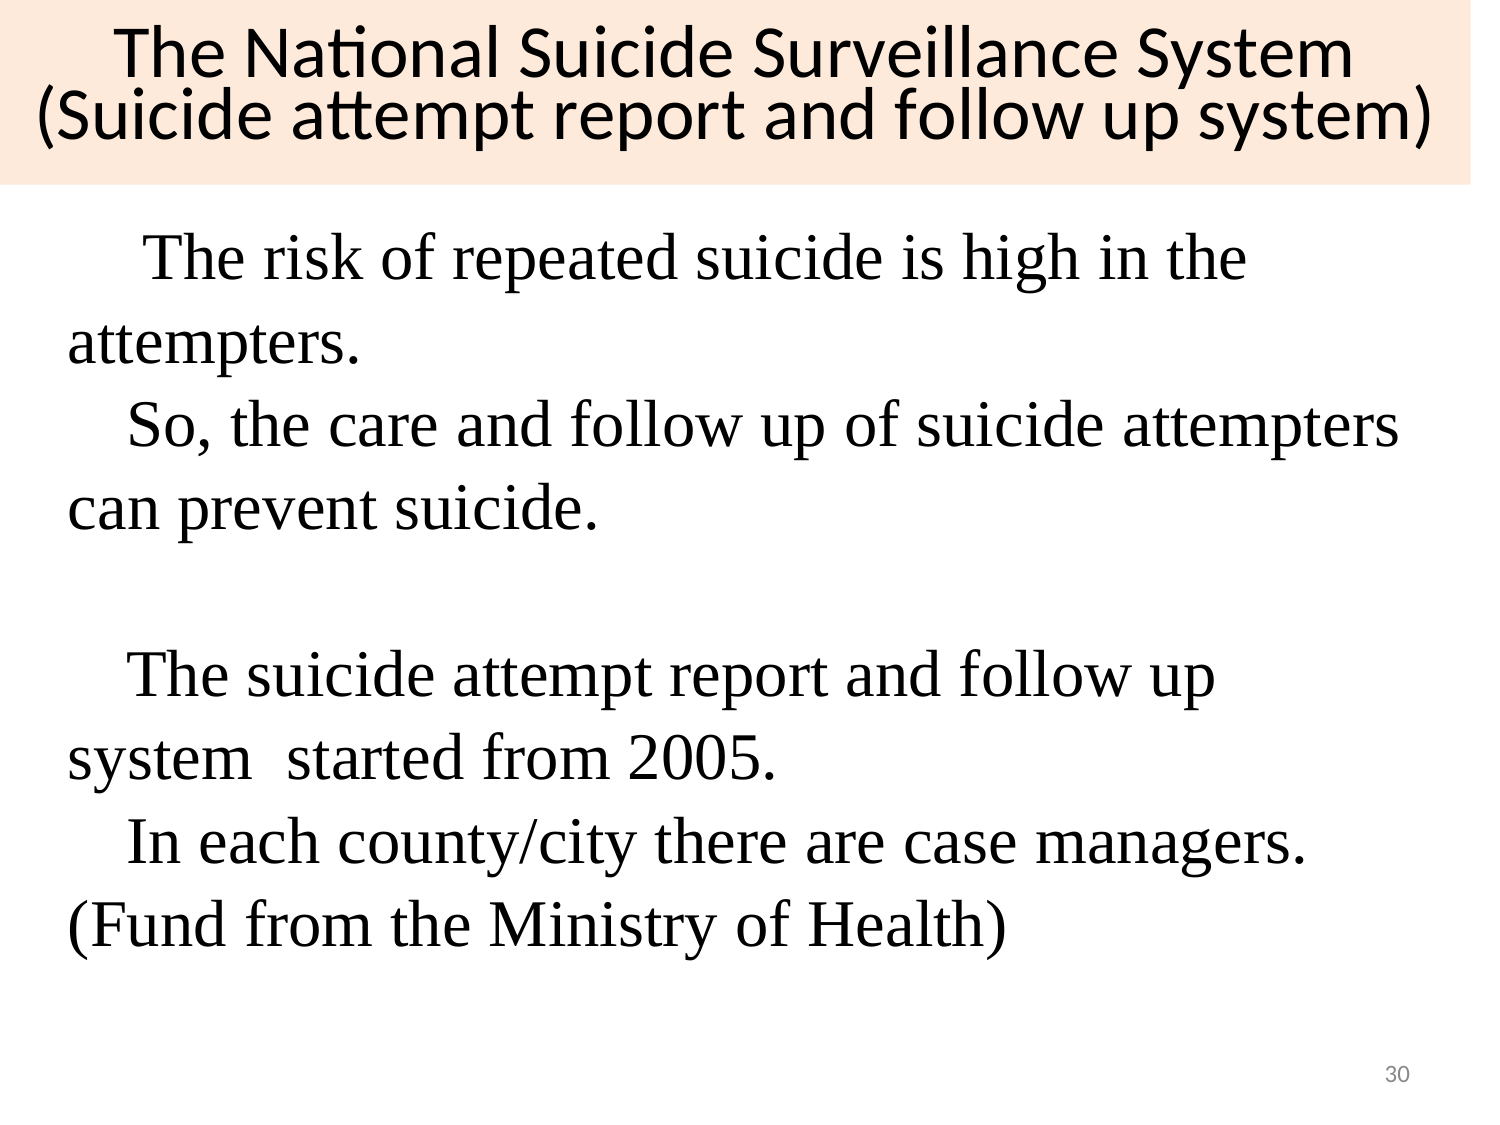

The National Suicide Surveillance System (Suicide attempt report and follow up system)
 The risk of repeated suicide is high in the attempters.
So, the care and follow up of suicide attempters can prevent suicide.
The suicide attempt report and follow up system started from 2005.
In each county/city there are case managers. (Fund from the Ministry of Health)